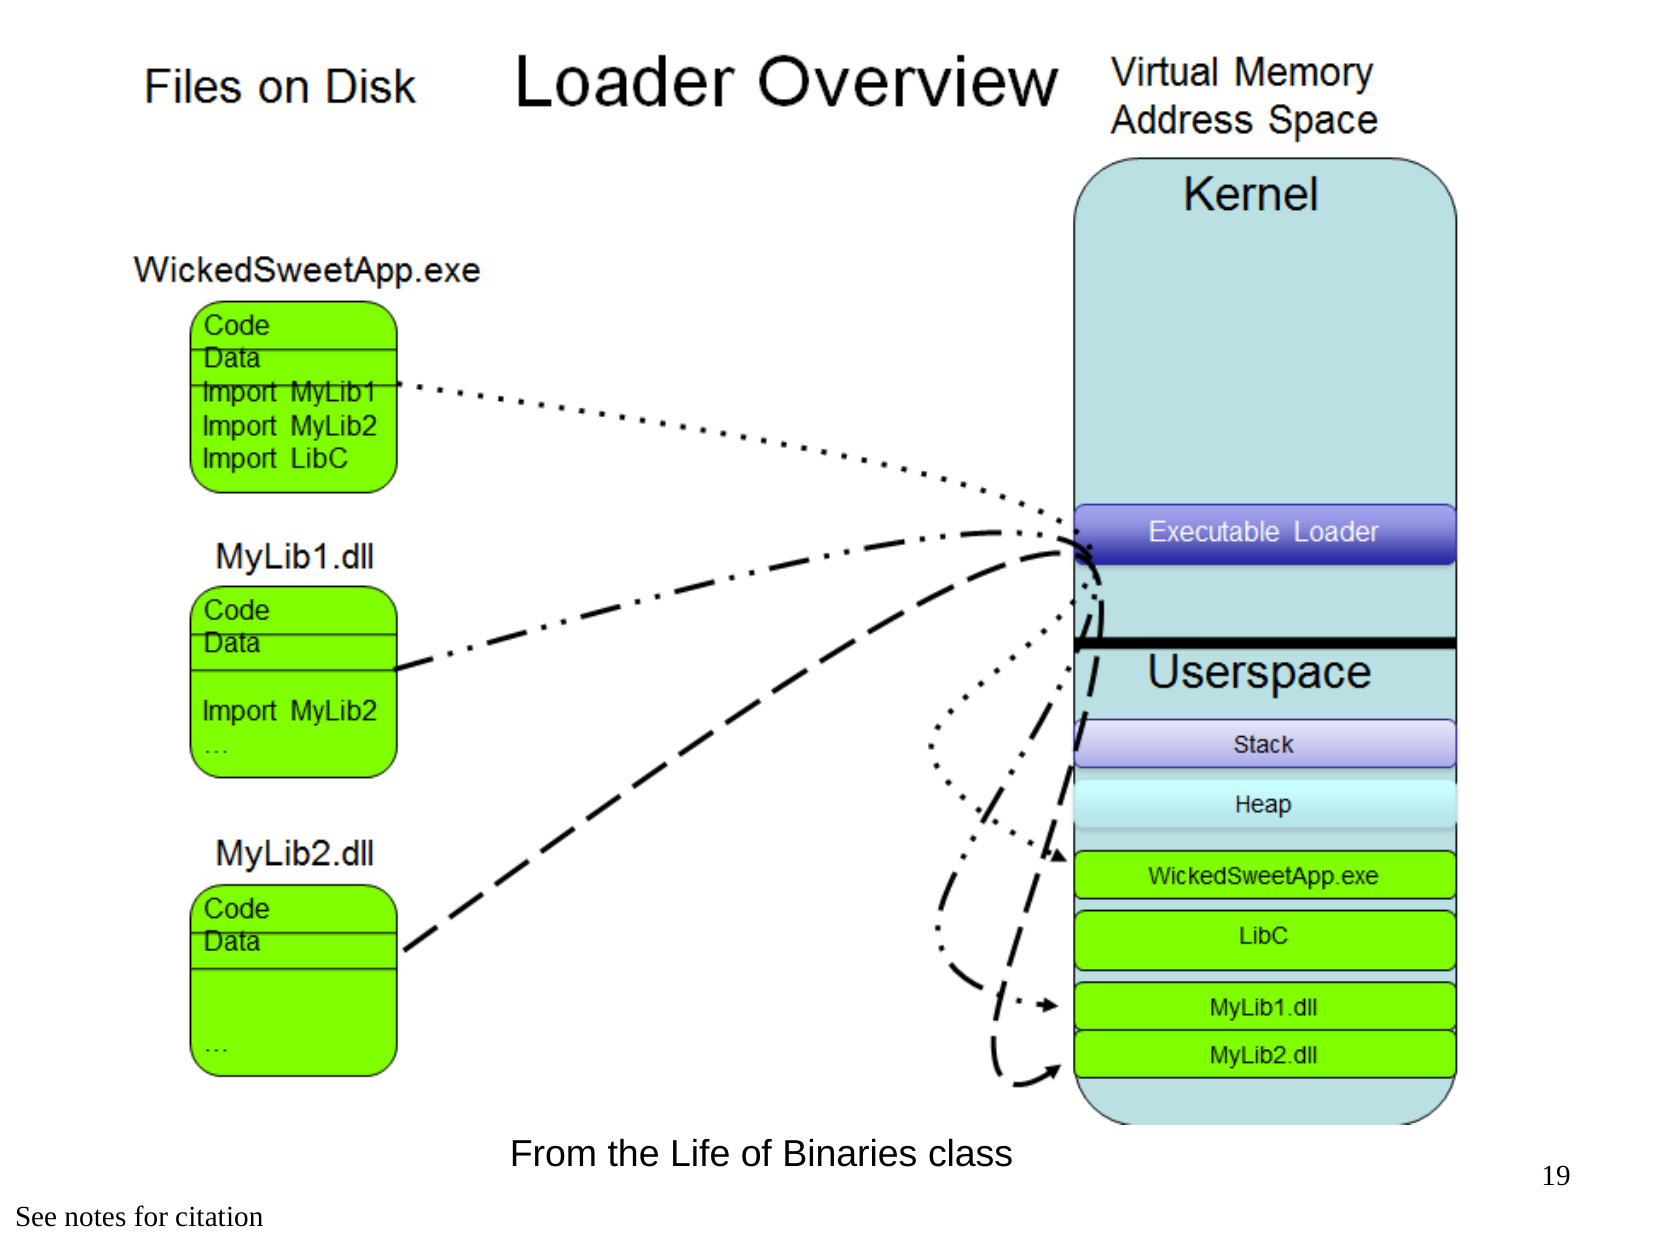

From the Life of Binaries class
19
See notes for citation